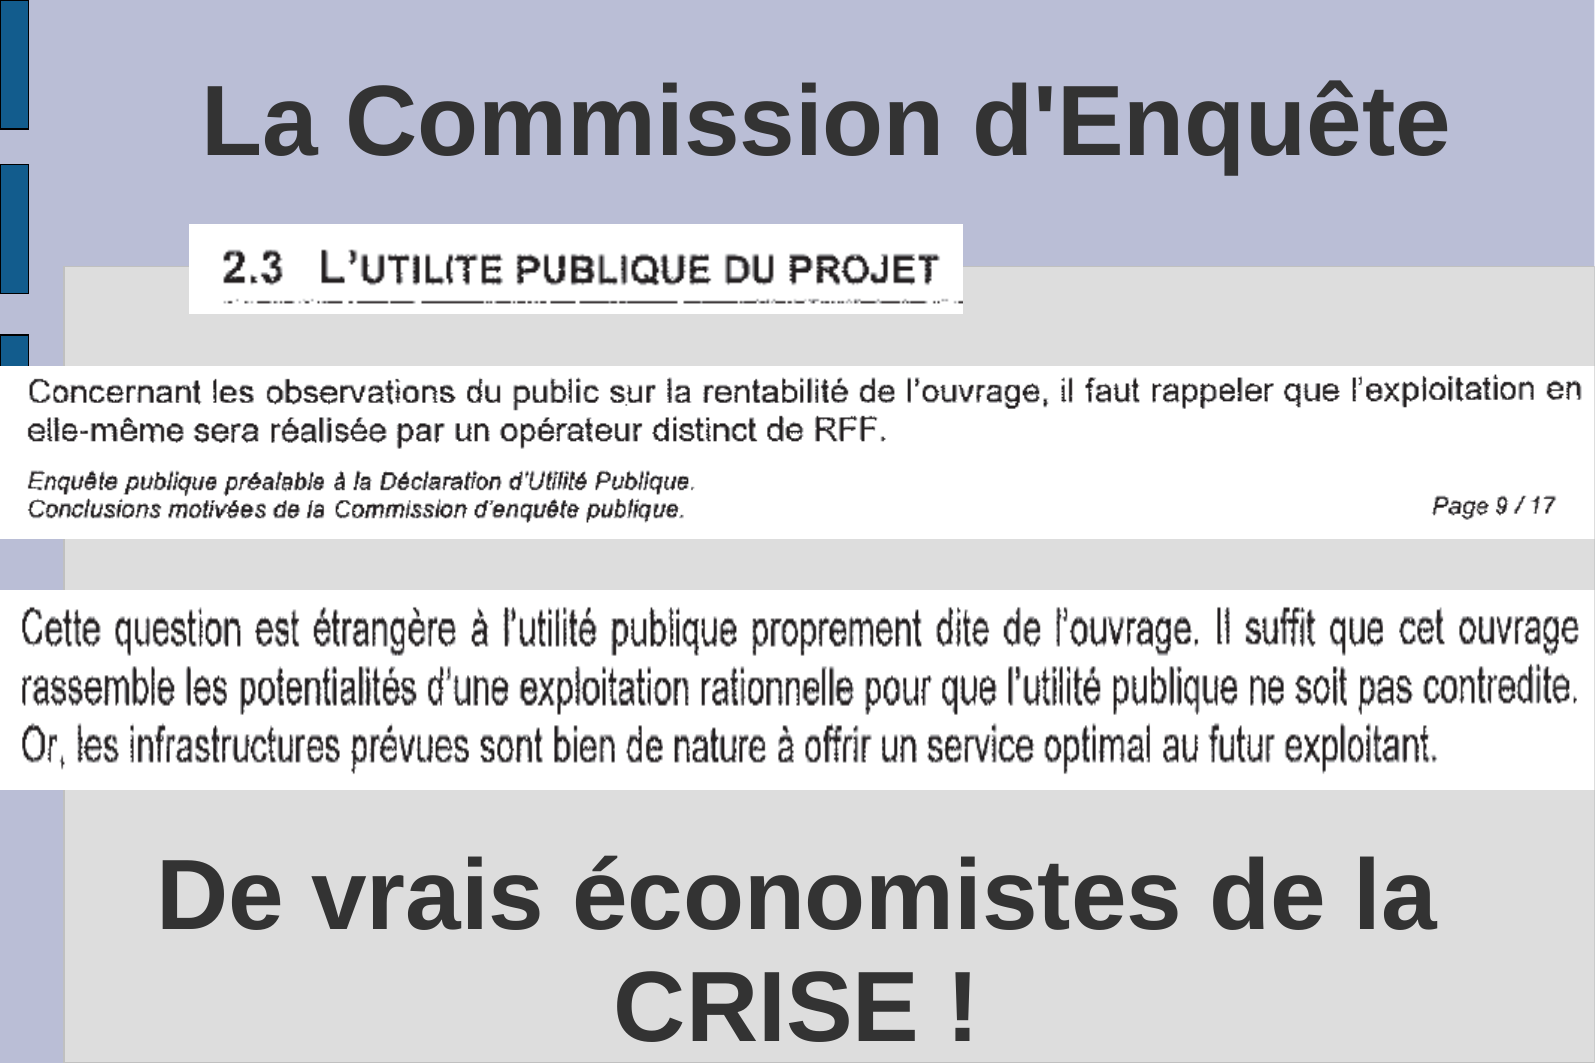

La Commission d'Enquête
De vrais économistes de la CRISE !